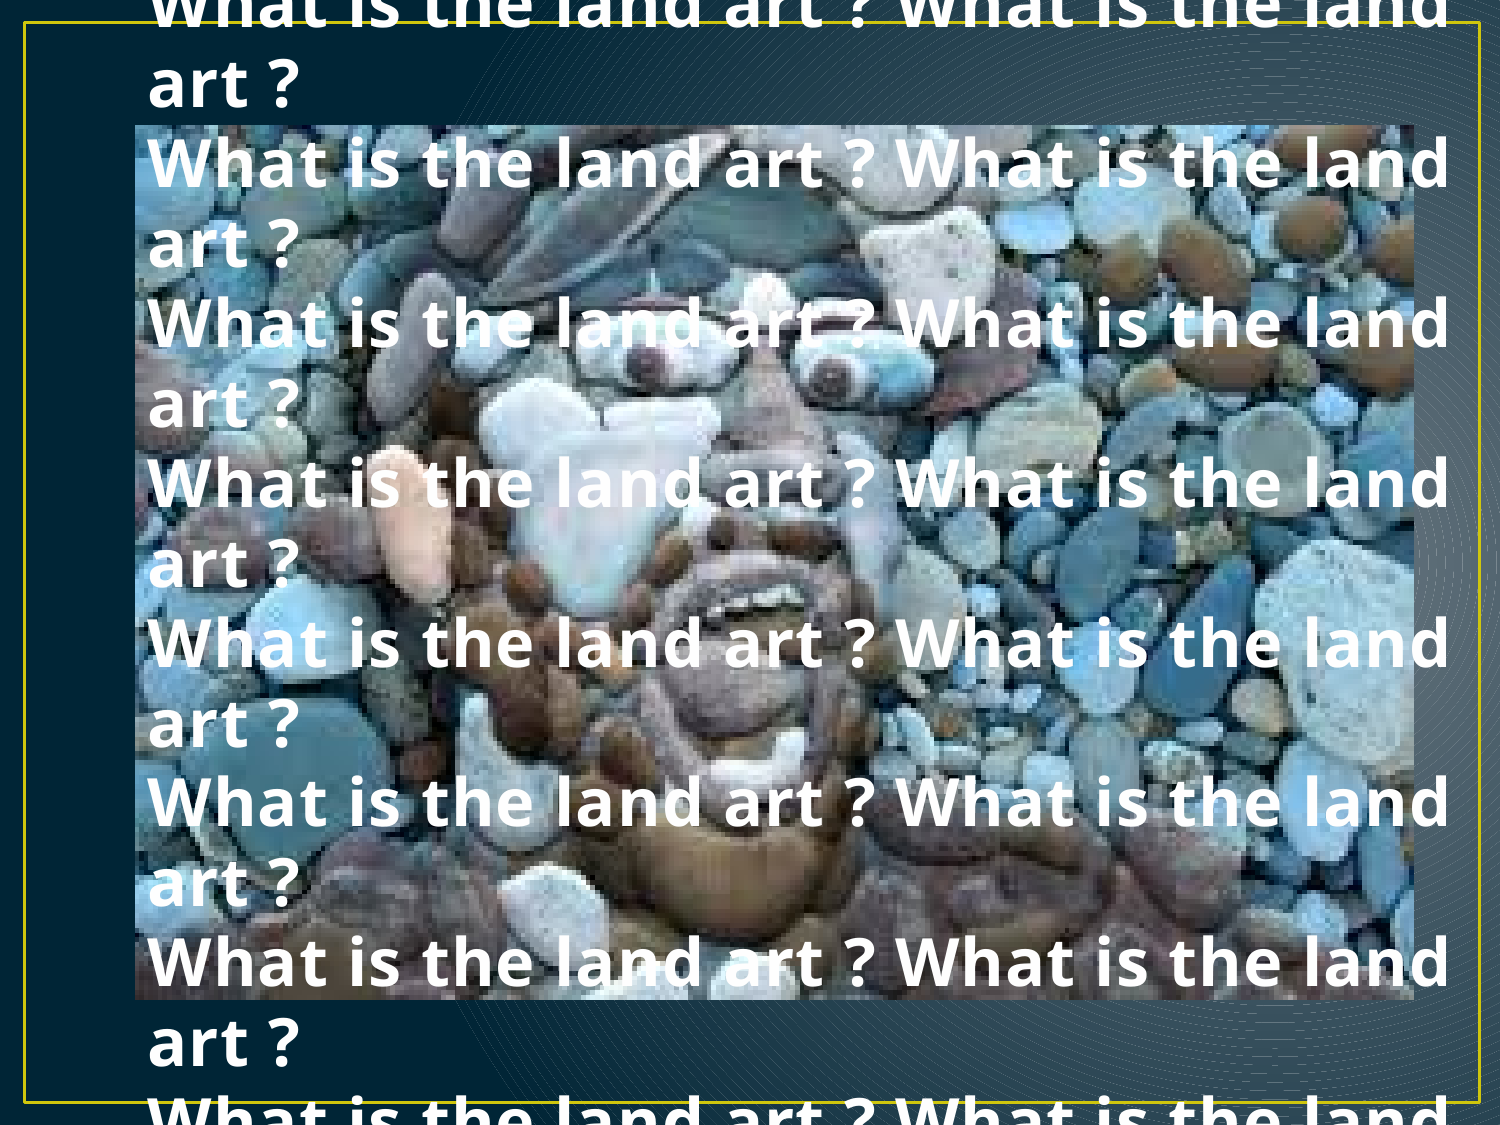

# What is the land art ? What is the land art ? What is the land art ? What is the land art ? What is the land art ? What is the land art ? What is the land art ? What is the land art ? What is the land art ? What is the land art ? What is the land art ? What is the land art ? What is the land art ? What is the land art ? What is the land art ? What is the land art ? What is the land art ? What is the land art ? What is the land art ? What is the land art ? What is the land art ? What is the land art ?